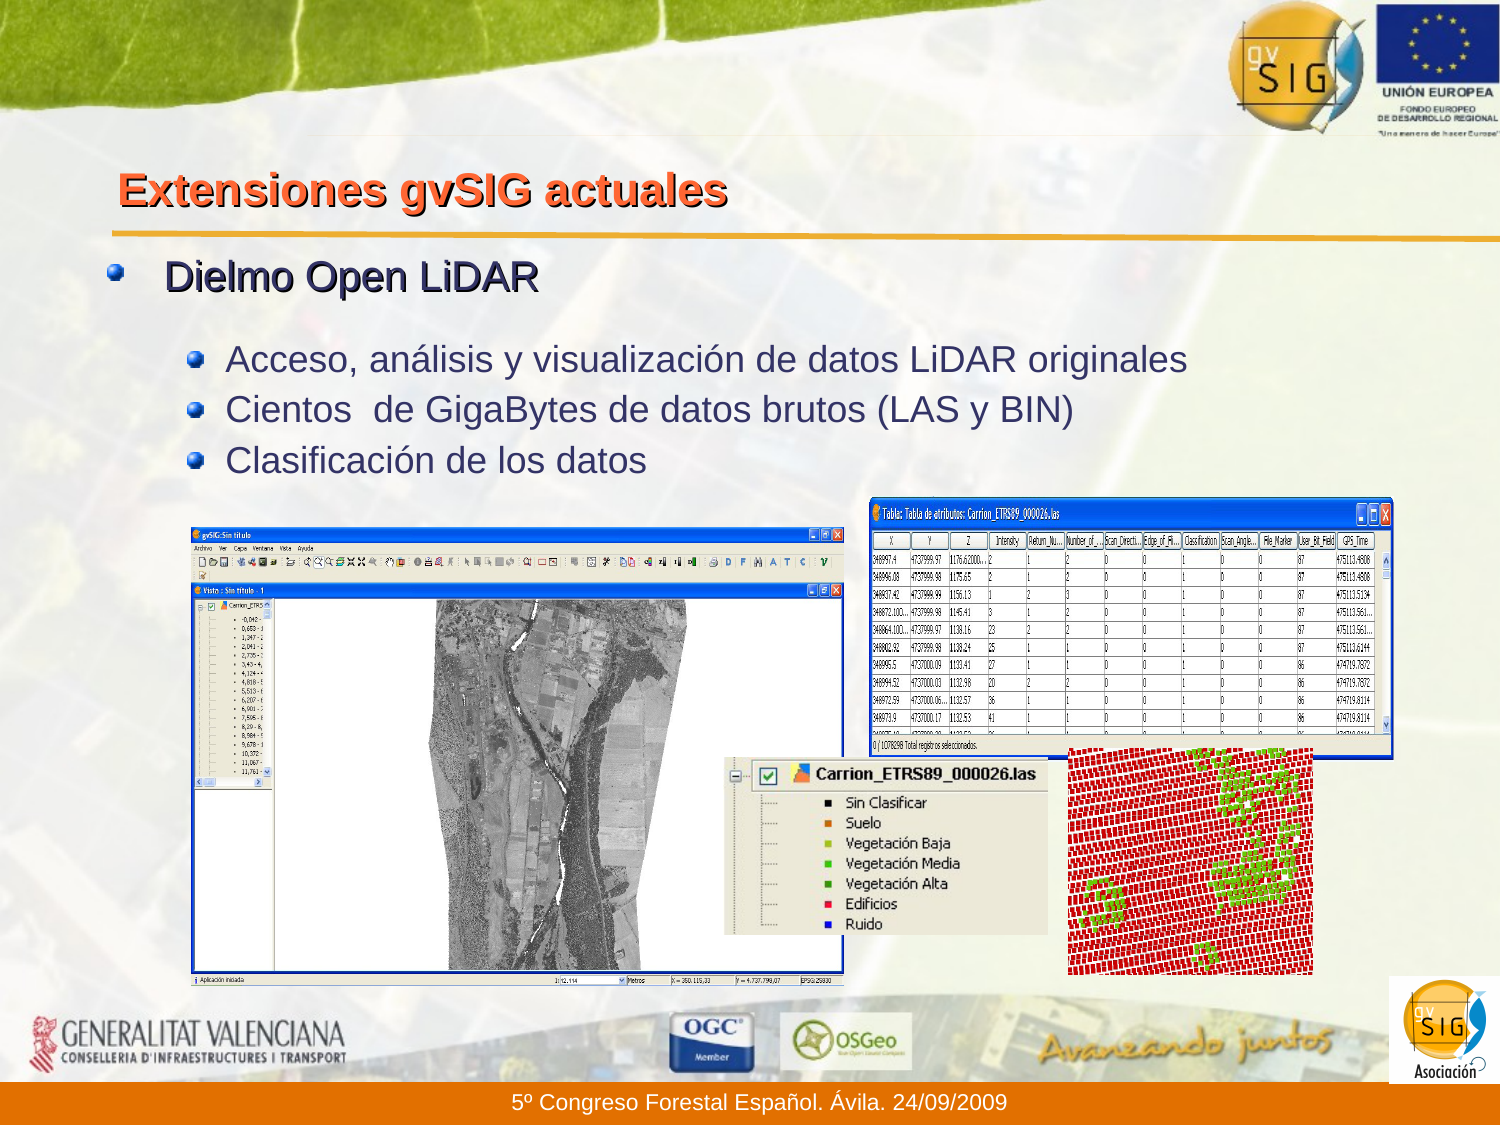

#
Extensiones gvSIG actuales
Dielmo Open LiDAR
Acceso, análisis y visualización de datos LiDAR originales
Cientos de GigaBytes de datos brutos (LAS y BIN)
Clasificación de los datos